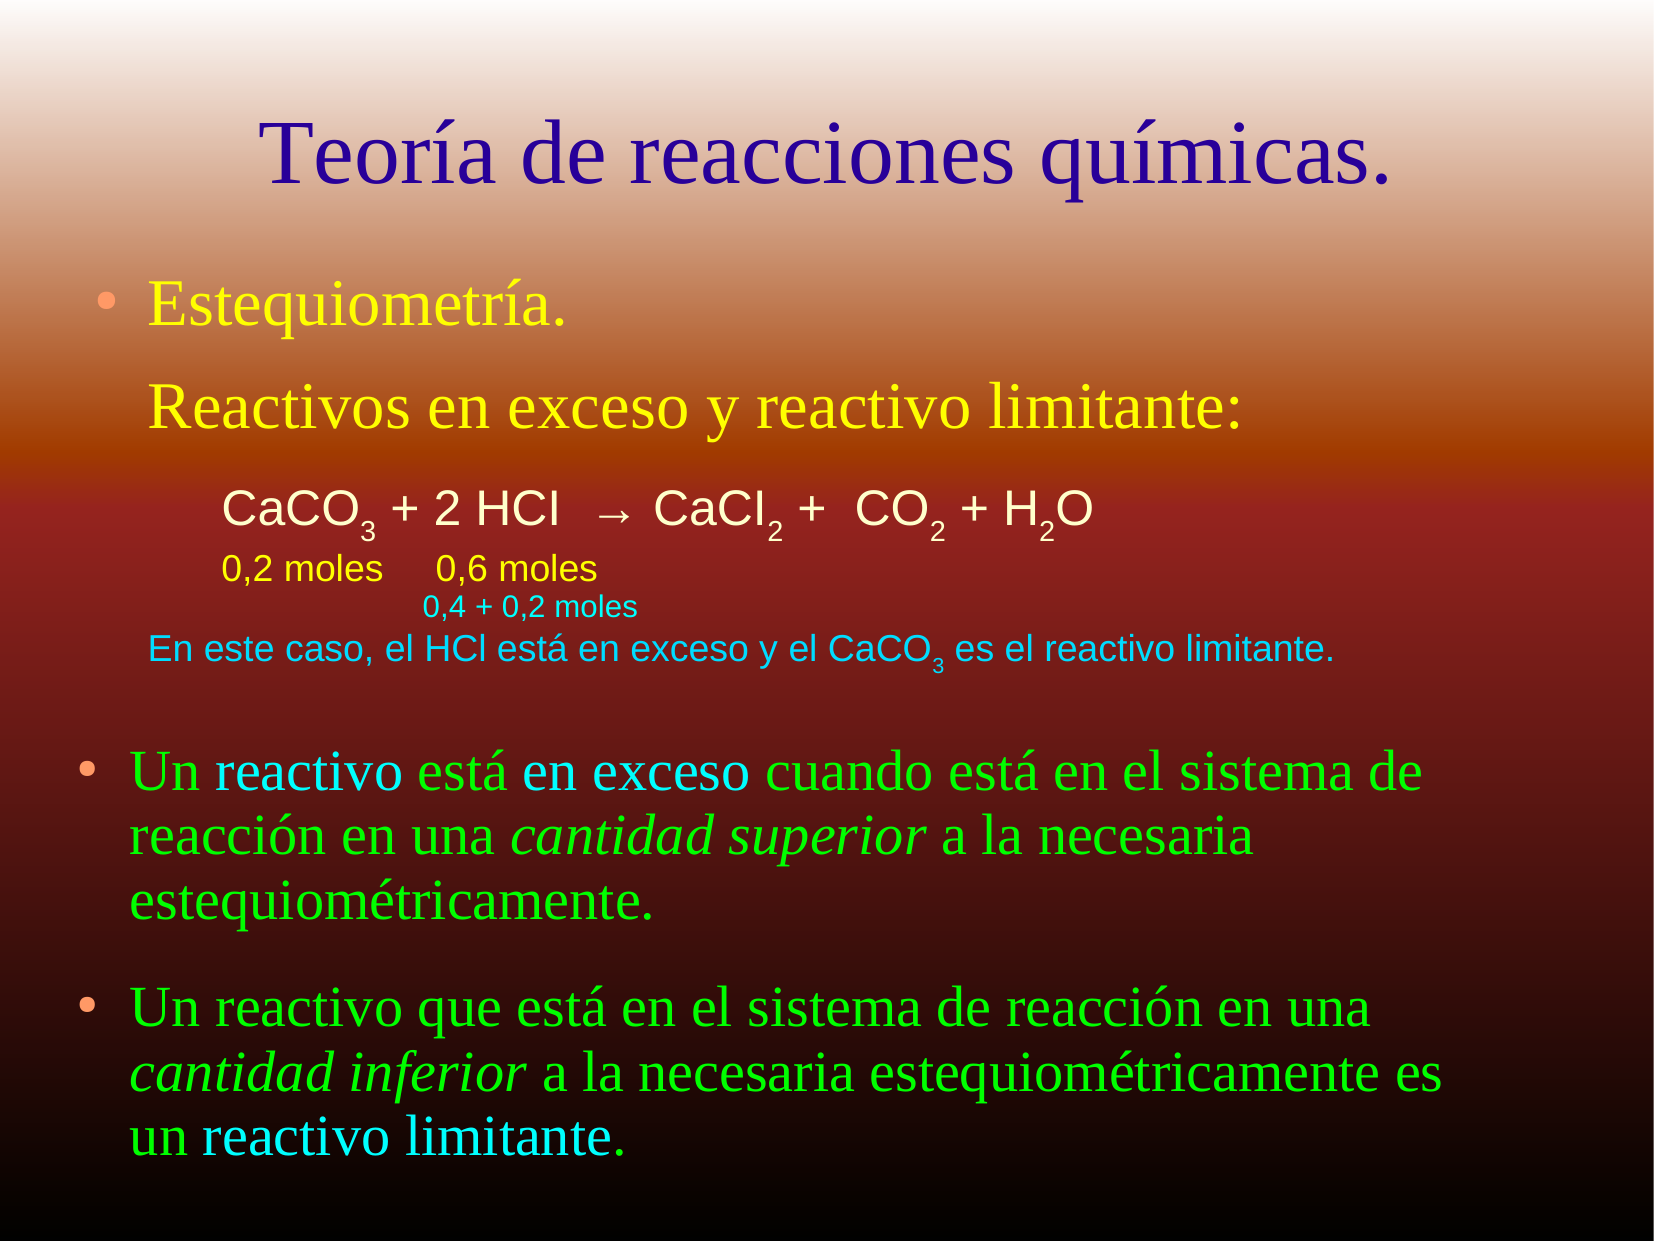

# Teoría de reacciones químicas.
Estequiometría.
Reactivos en exceso y reactivo limitante:
CaCO3 + 2 HCI → CaCI2 + CO2 + H2O
0,2 moles 0,6 moles
 0,4 + 0,2 moles
En este caso, el HCl está en exceso y el CaCO3 es el reactivo limitante.
Un reactivo está en exceso cuando está en el sistema de reacción en una cantidad superior a la necesaria estequiométricamente.
Un reactivo que está en el sistema de reacción en una cantidad inferior a la necesaria estequiométricamente es un reactivo limitante.